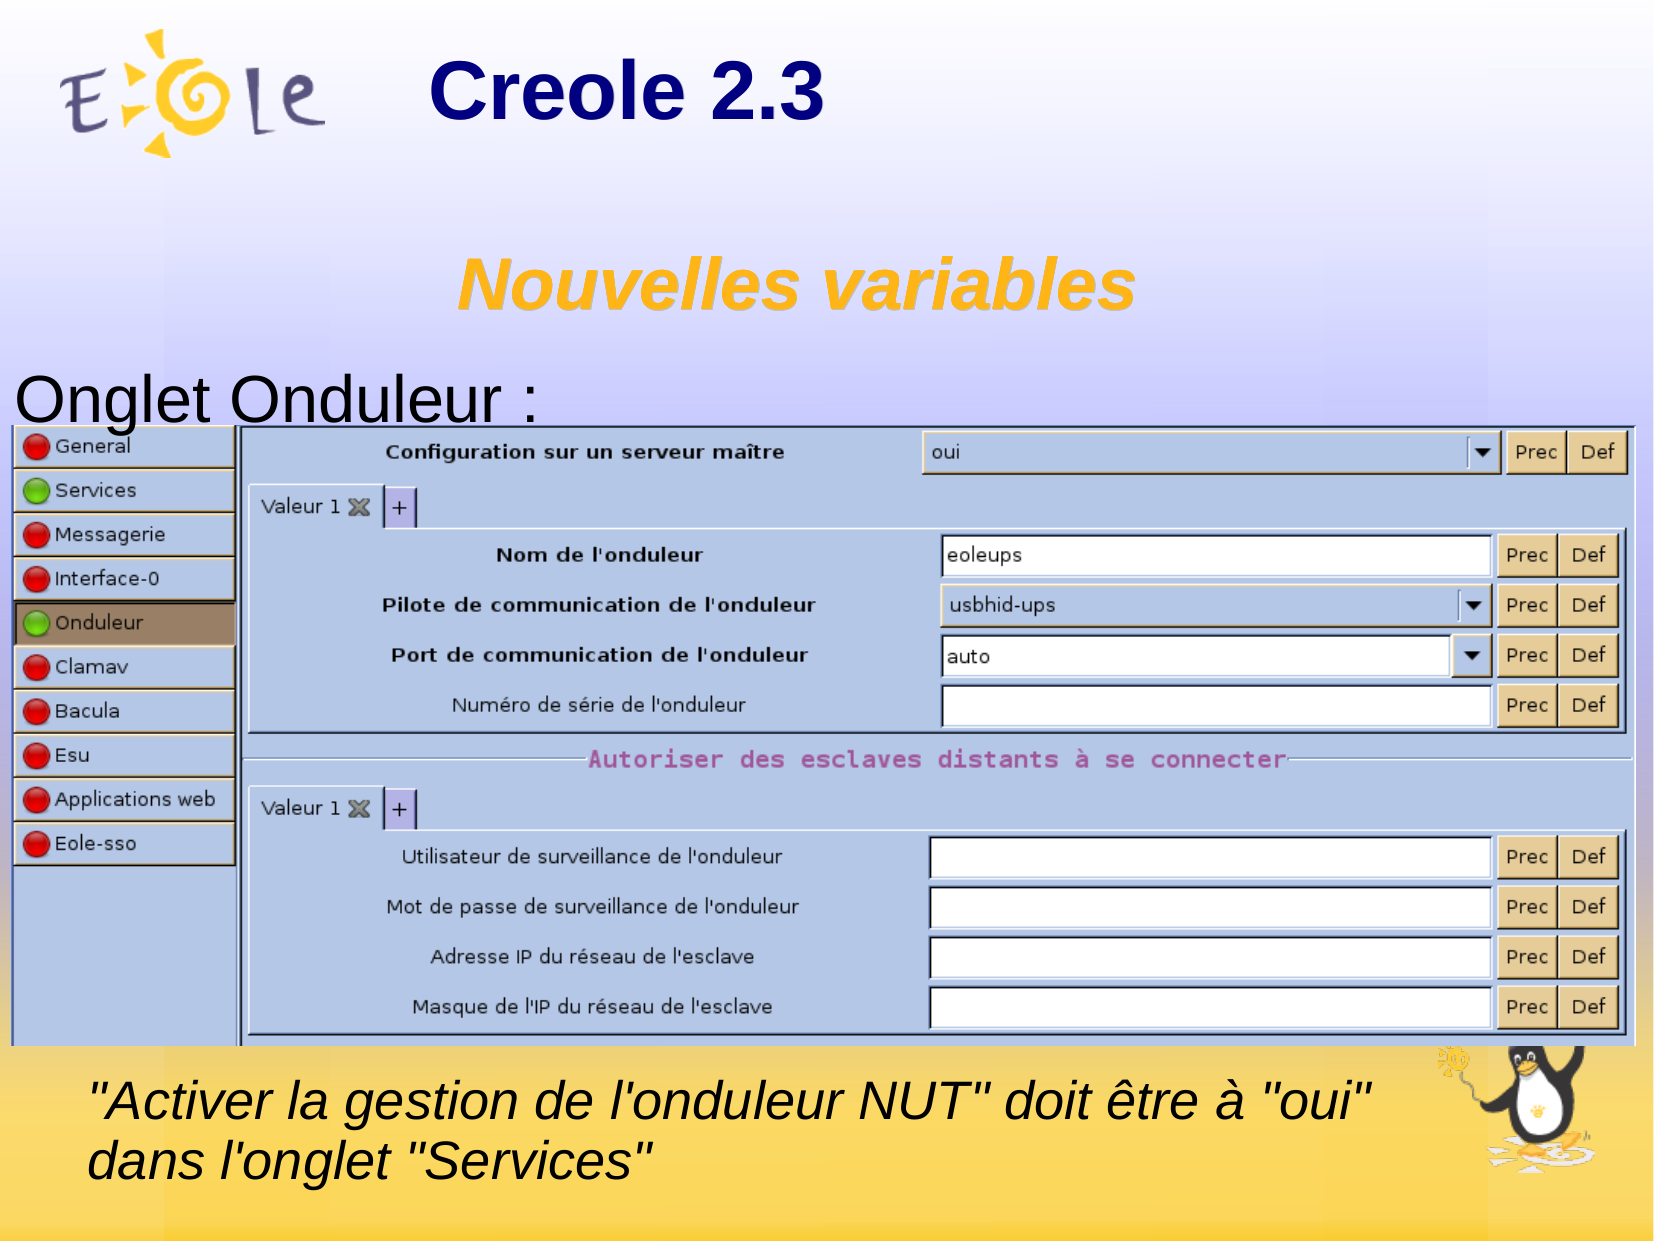

Creole 2.3
Nouvelles variables
Nouvelles variables
Nouvelles variables
Onglet Onduleur :
"Activer la gestion de l'onduleur NUT" doit être à "oui"
dans l'onglet "Services"